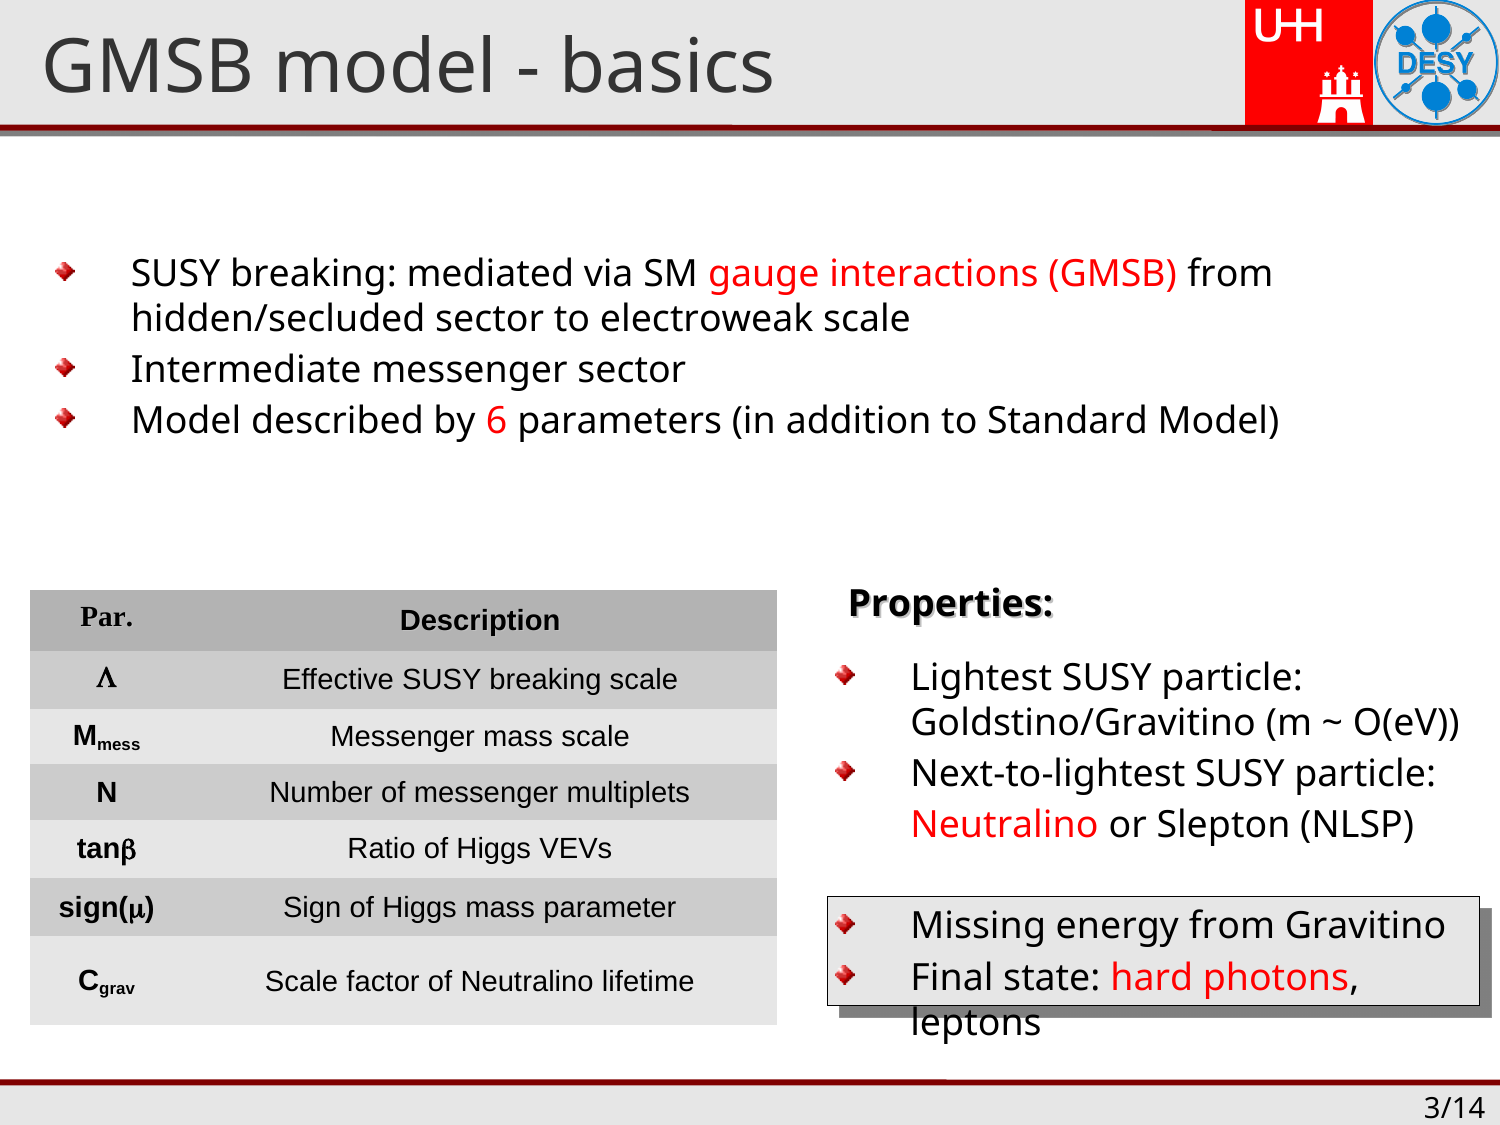

# GMSB model - basics
SUSY breaking: mediated via SM gauge interactions (GMSB) from hidden/secluded sector to electroweak scale
Intermediate messenger sector
Model described by 6 parameters (in addition to Standard Model)
Properties:
| Par. | Description |
| --- | --- |
|  | Effective SUSY breaking scale |
| Mmess | Messenger mass scale |
| N | Number of messenger multiplets |
| tan | Ratio of Higgs VEVs |
| sign() | Sign of Higgs mass parameter |
| Cgrav | Scale factor of Neutralino lifetime |
Lightest SUSY particle: Goldstino/Gravitino (m ~ O(eV))
Next-to-lightest SUSY particle:
	Neutralino or Slepton (NLSP)
Missing energy from Gravitino
Final state: hard photons, leptons
3